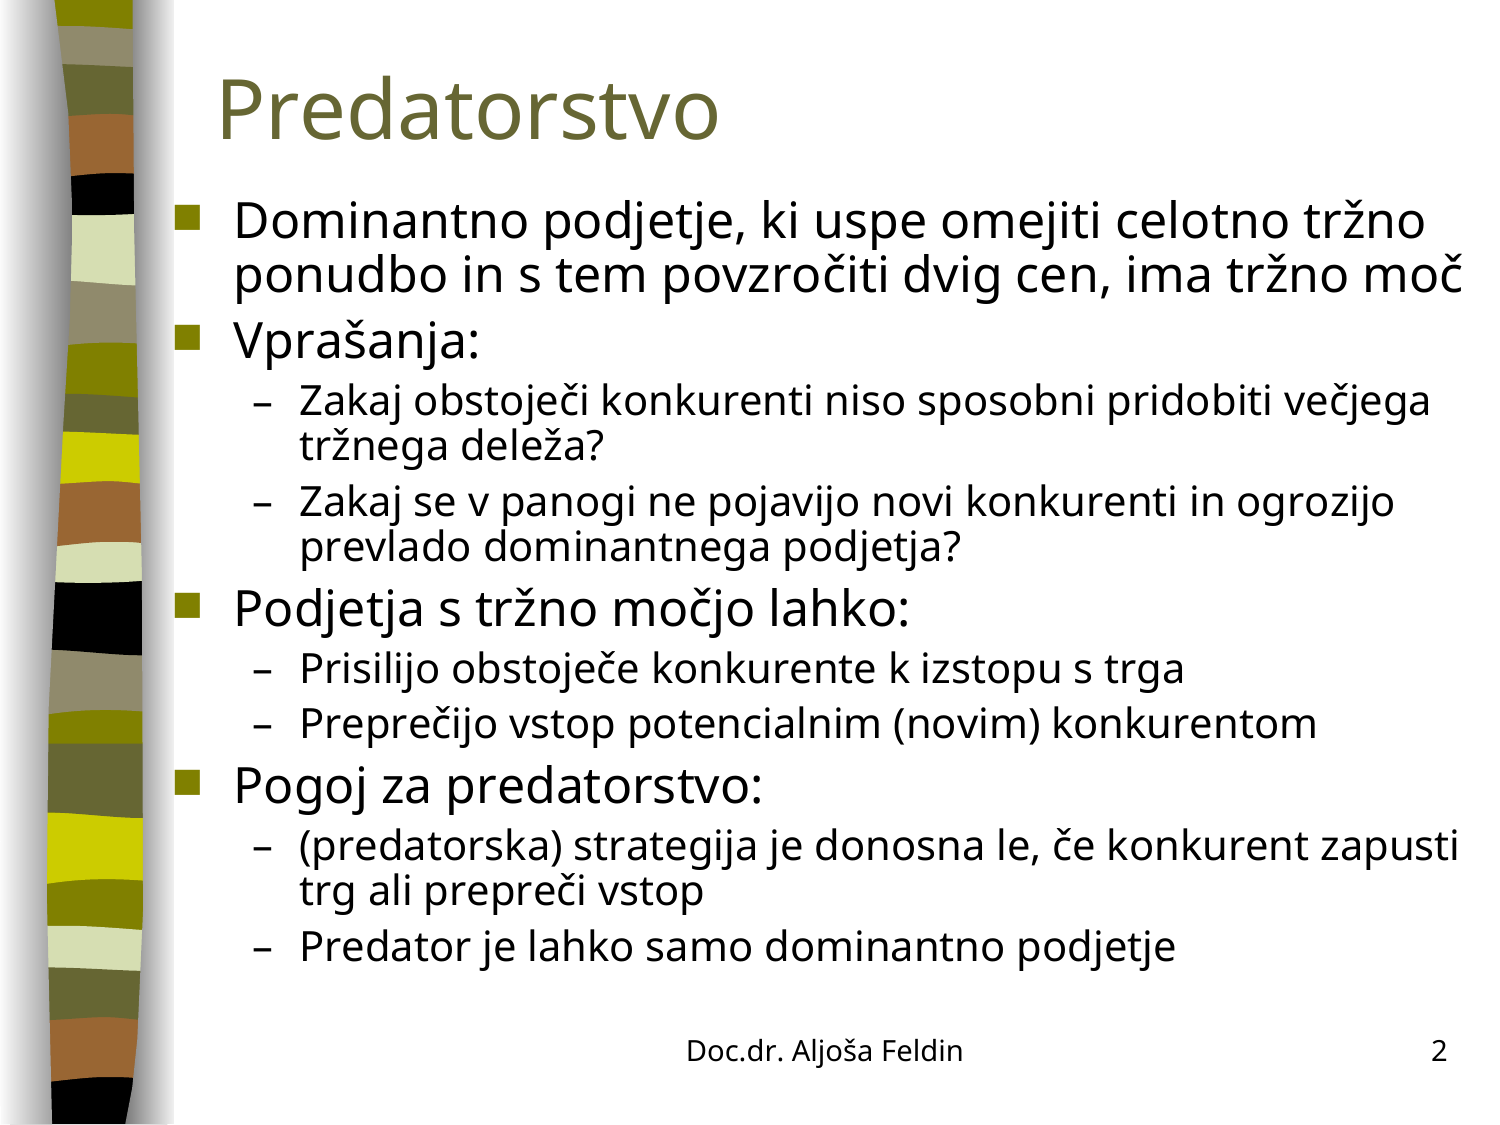

# Predatorstvo
Dominantno podjetje, ki uspe omejiti celotno tržno ponudbo in s tem povzročiti dvig cen, ima tržno moč
Vprašanja:
Zakaj obstoječi konkurenti niso sposobni pridobiti večjega tržnega deleža?
Zakaj se v panogi ne pojavijo novi konkurenti in ogrozijo prevlado dominantnega podjetja?
Podjetja s tržno močjo lahko:
Prisilijo obstoječe konkurente k izstopu s trga
Preprečijo vstop potencialnim (novim) konkurentom
Pogoj za predatorstvo:
(predatorska) strategija je donosna le, če konkurent zapusti trg ali prepreči vstop
Predator je lahko samo dominantno podjetje
Doc.dr. Aljoša Feldin